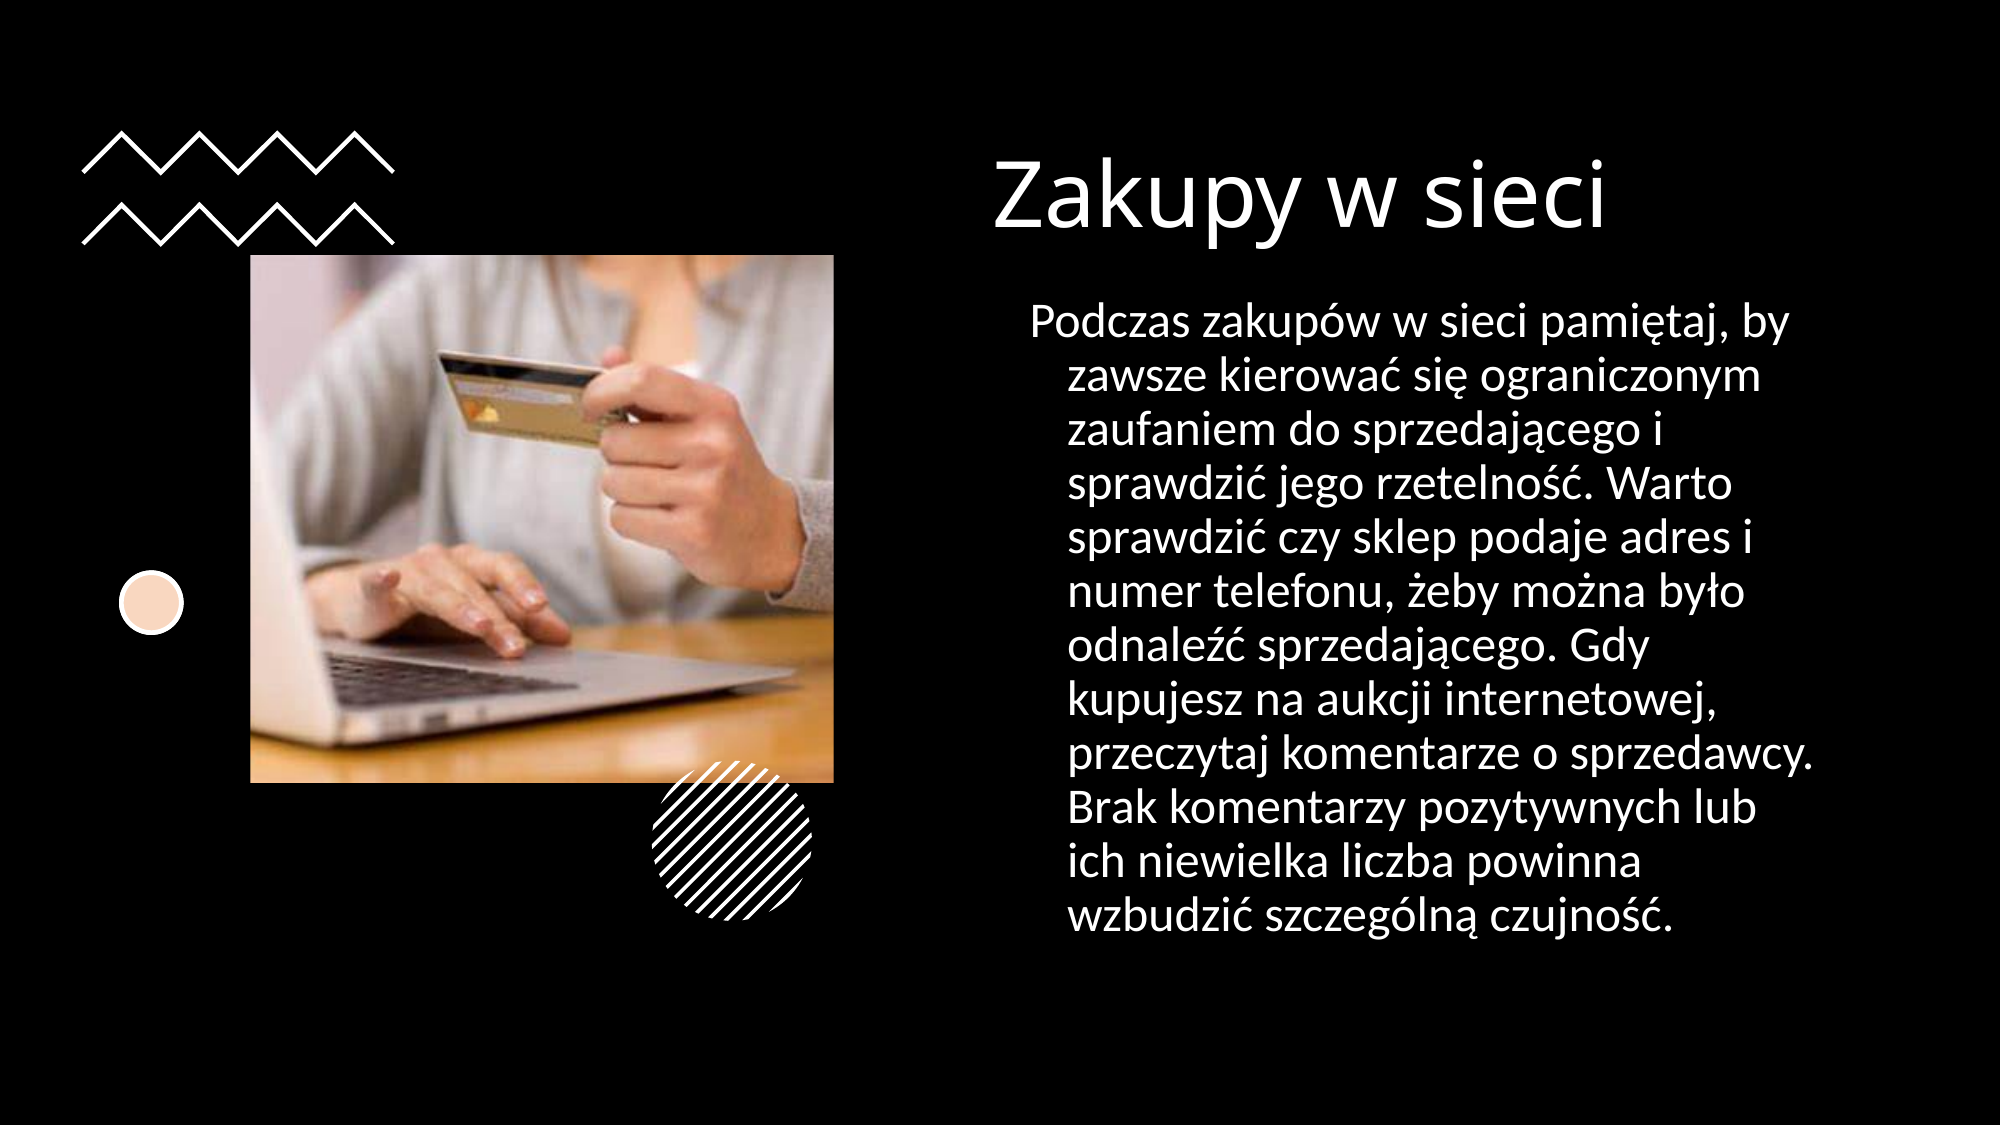

# Zakupy w sieci
Podczas zakupów w sieci pamiętaj, by zawsze kierować się ograniczonym zaufaniem do sprzedającego i sprawdzić jego rzetelność. Warto sprawdzić czy sklep podaje adres i numer telefonu, żeby można było odnaleźć sprzedającego. Gdy kupujesz na aukcji internetowej, przeczytaj komentarze o sprzedawcy. Brak komentarzy pozytywnych lub ich niewielka liczba powinna wzbudzić szczególną czujność.